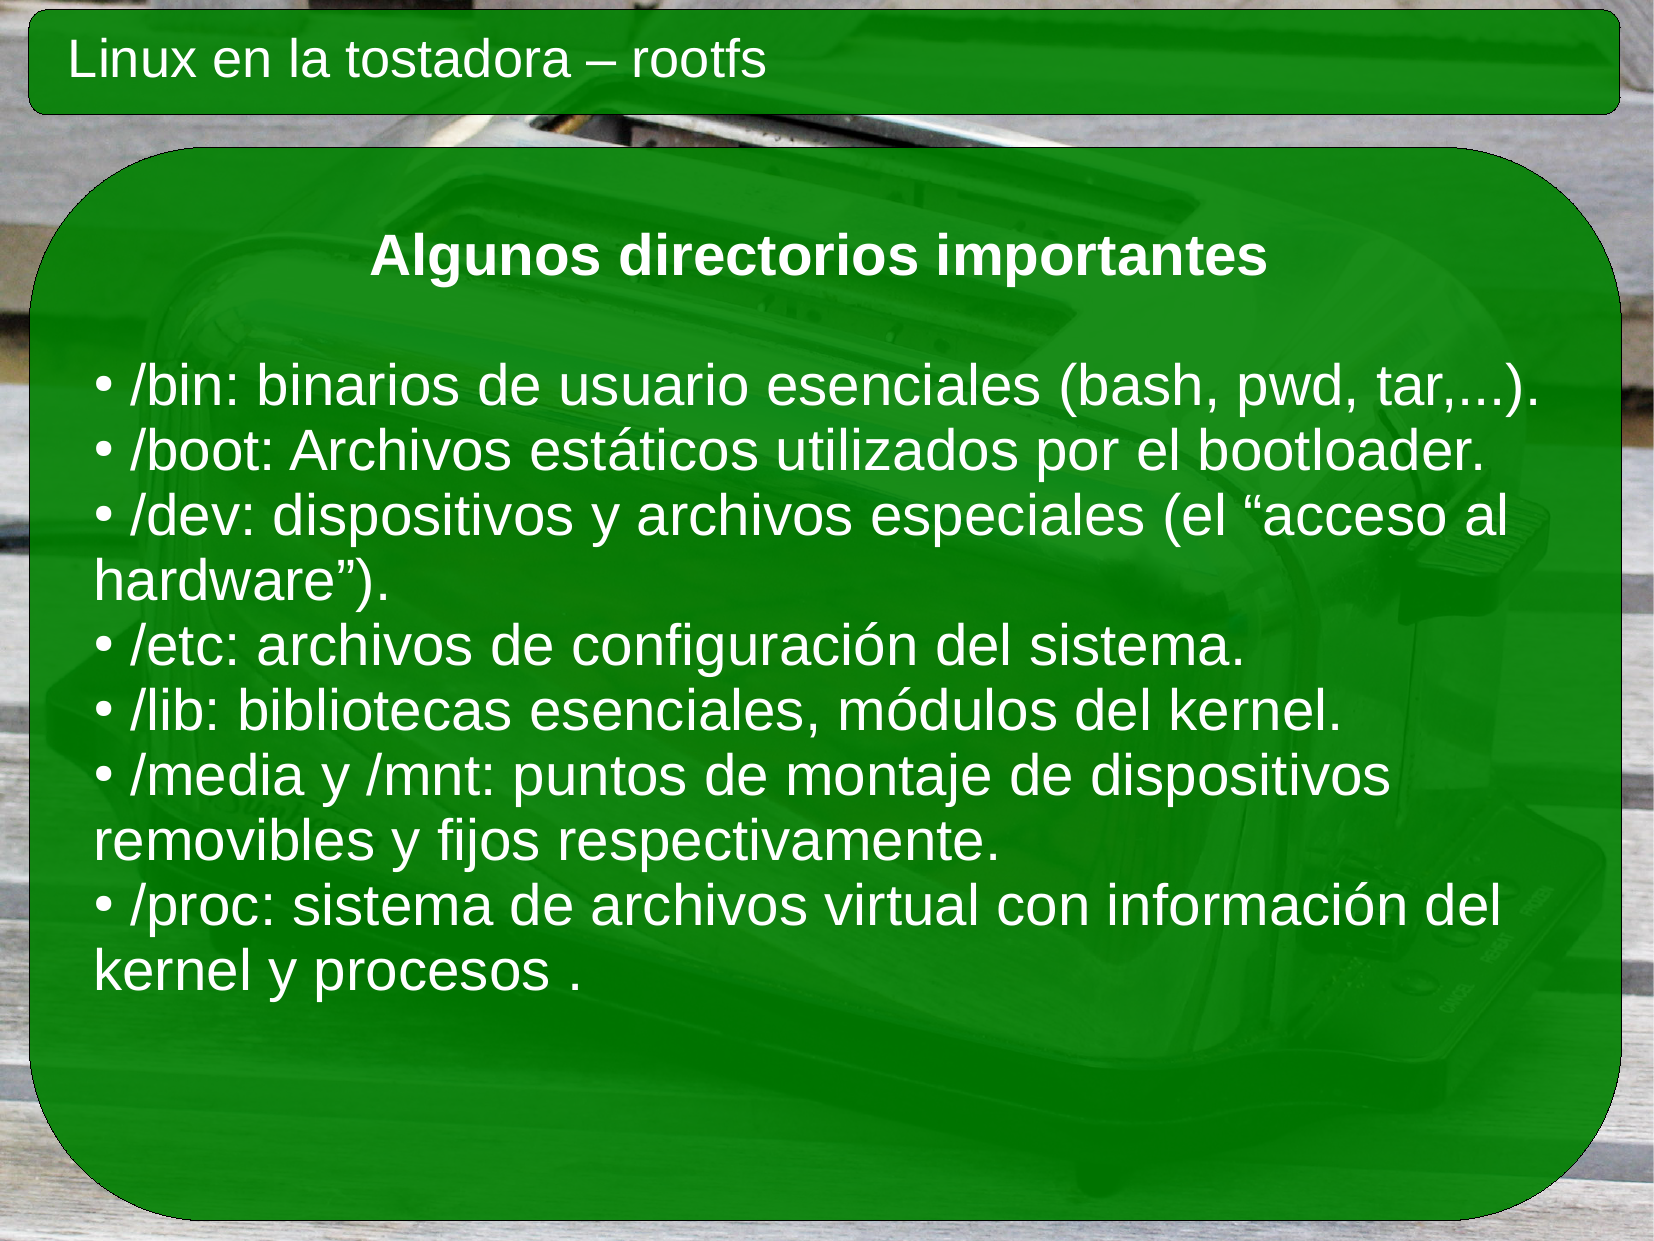

Linux en la tostadora – rootfs
Algunos directorios importantes
 /bin: binarios de usuario esenciales (bash, pwd, tar,...).
 /boot: Archivos estáticos utilizados por el bootloader.
 /dev: dispositivos y archivos especiales (el “acceso al hardware”).
 /etc: archivos de configuración del sistema.
 /lib: bibliotecas esenciales, módulos del kernel.
 /media y /mnt: puntos de montaje de dispositivos removibles y fijos respectivamente.
 /proc: sistema de archivos virtual con información del kernel y procesos .